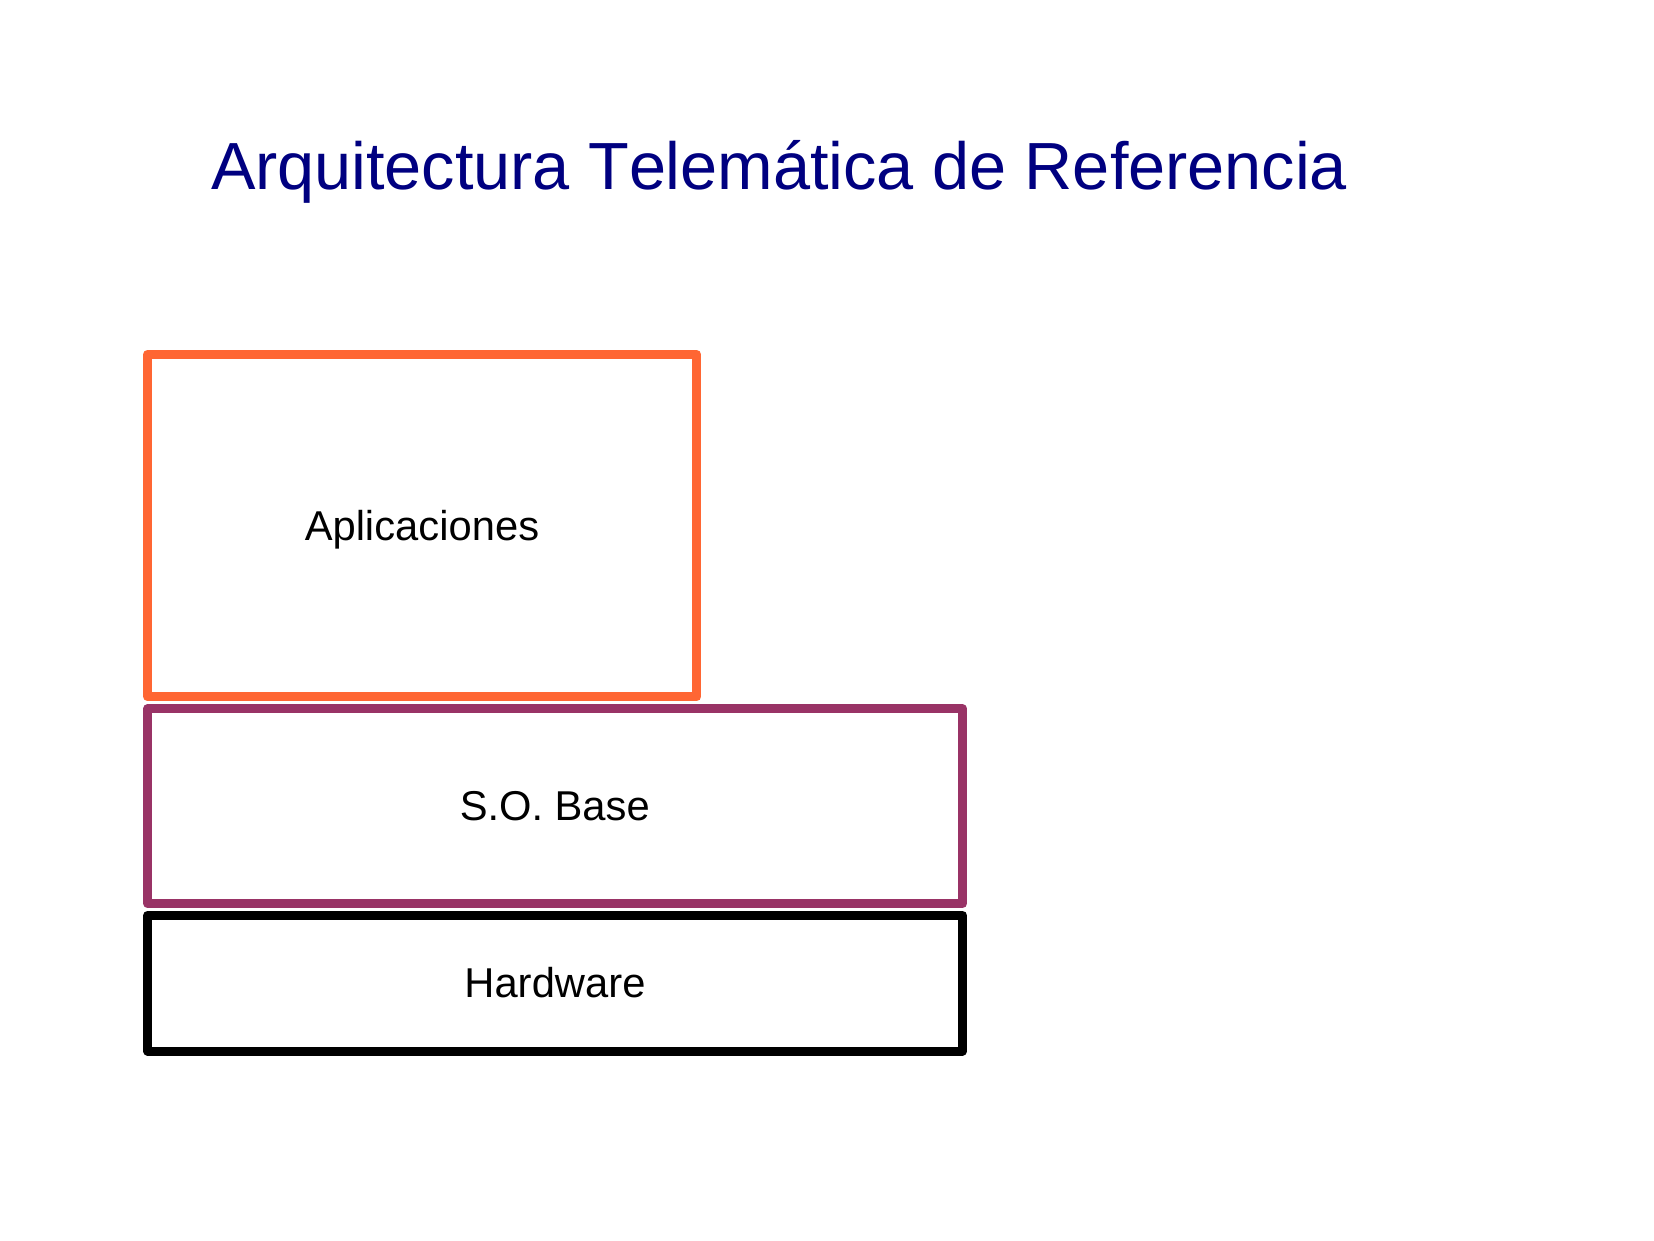

# Arquitectura Telemática de Referencia
Aplicaciones
S.O. Base
Hardware